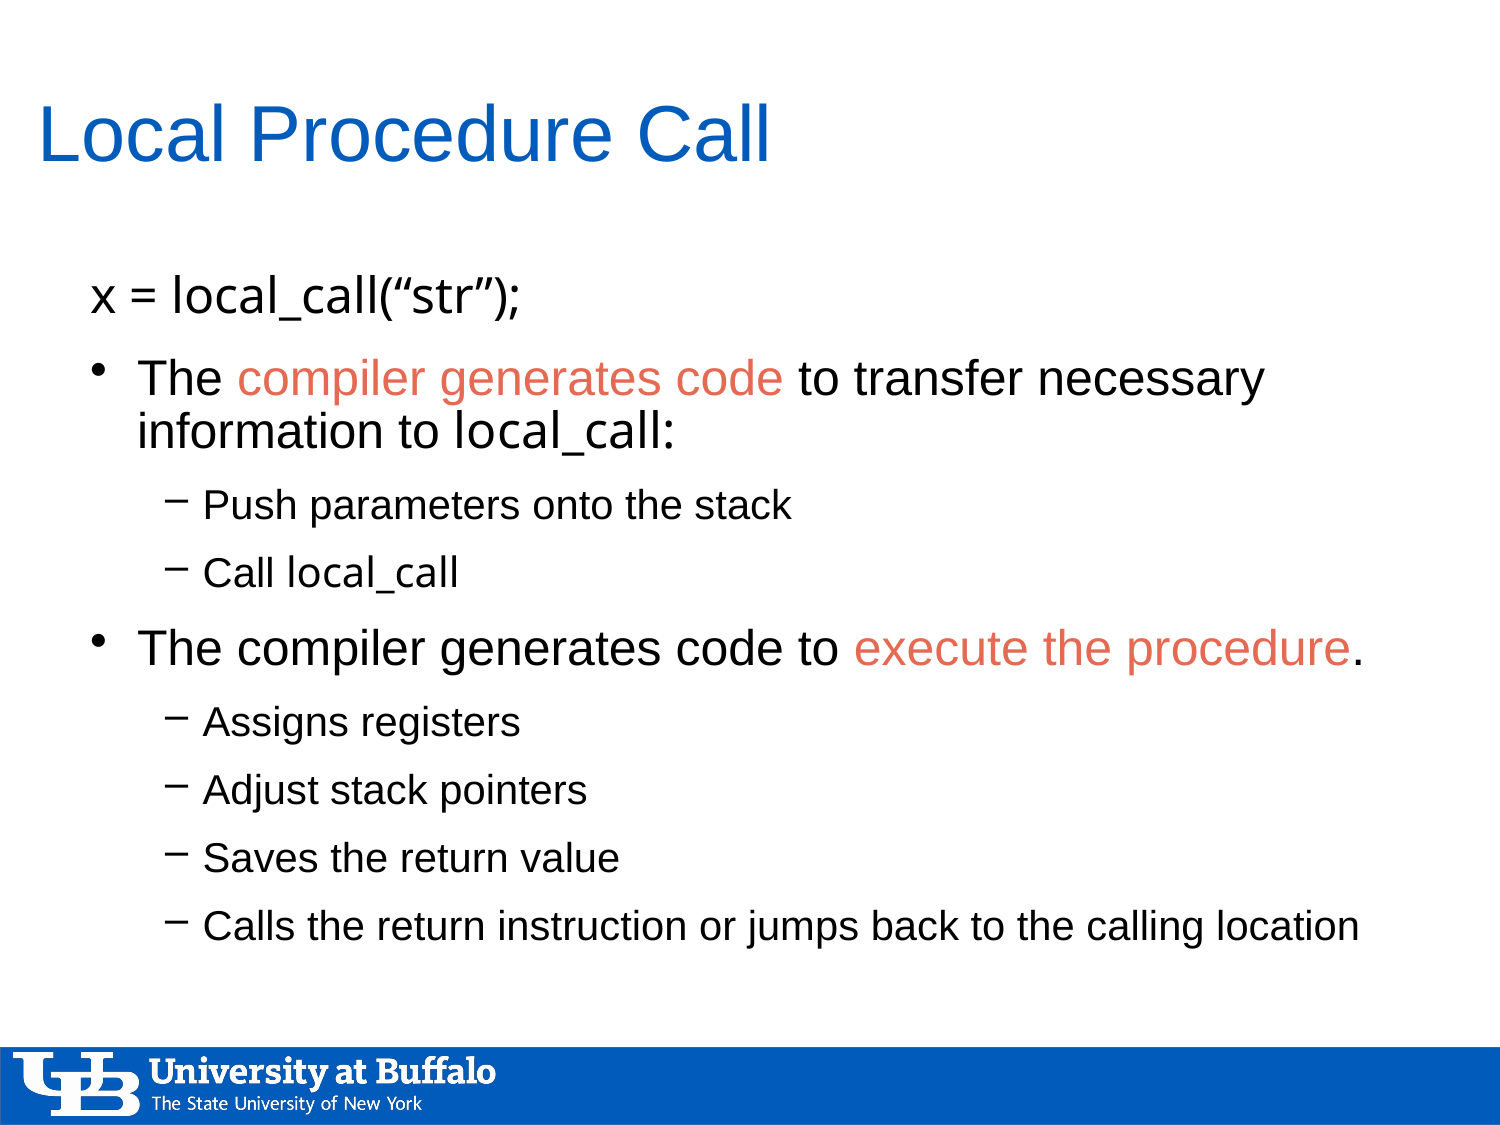

# Local Procedure Call
x = local_call(“str”);
The compiler generates code to transfer necessary information to local_call:
Push parameters onto the stack
Call local_call
The compiler generates code to execute the procedure.
Assigns registers
Adjust stack pointers
Saves the return value
Calls the return instruction or jumps back to the calling location